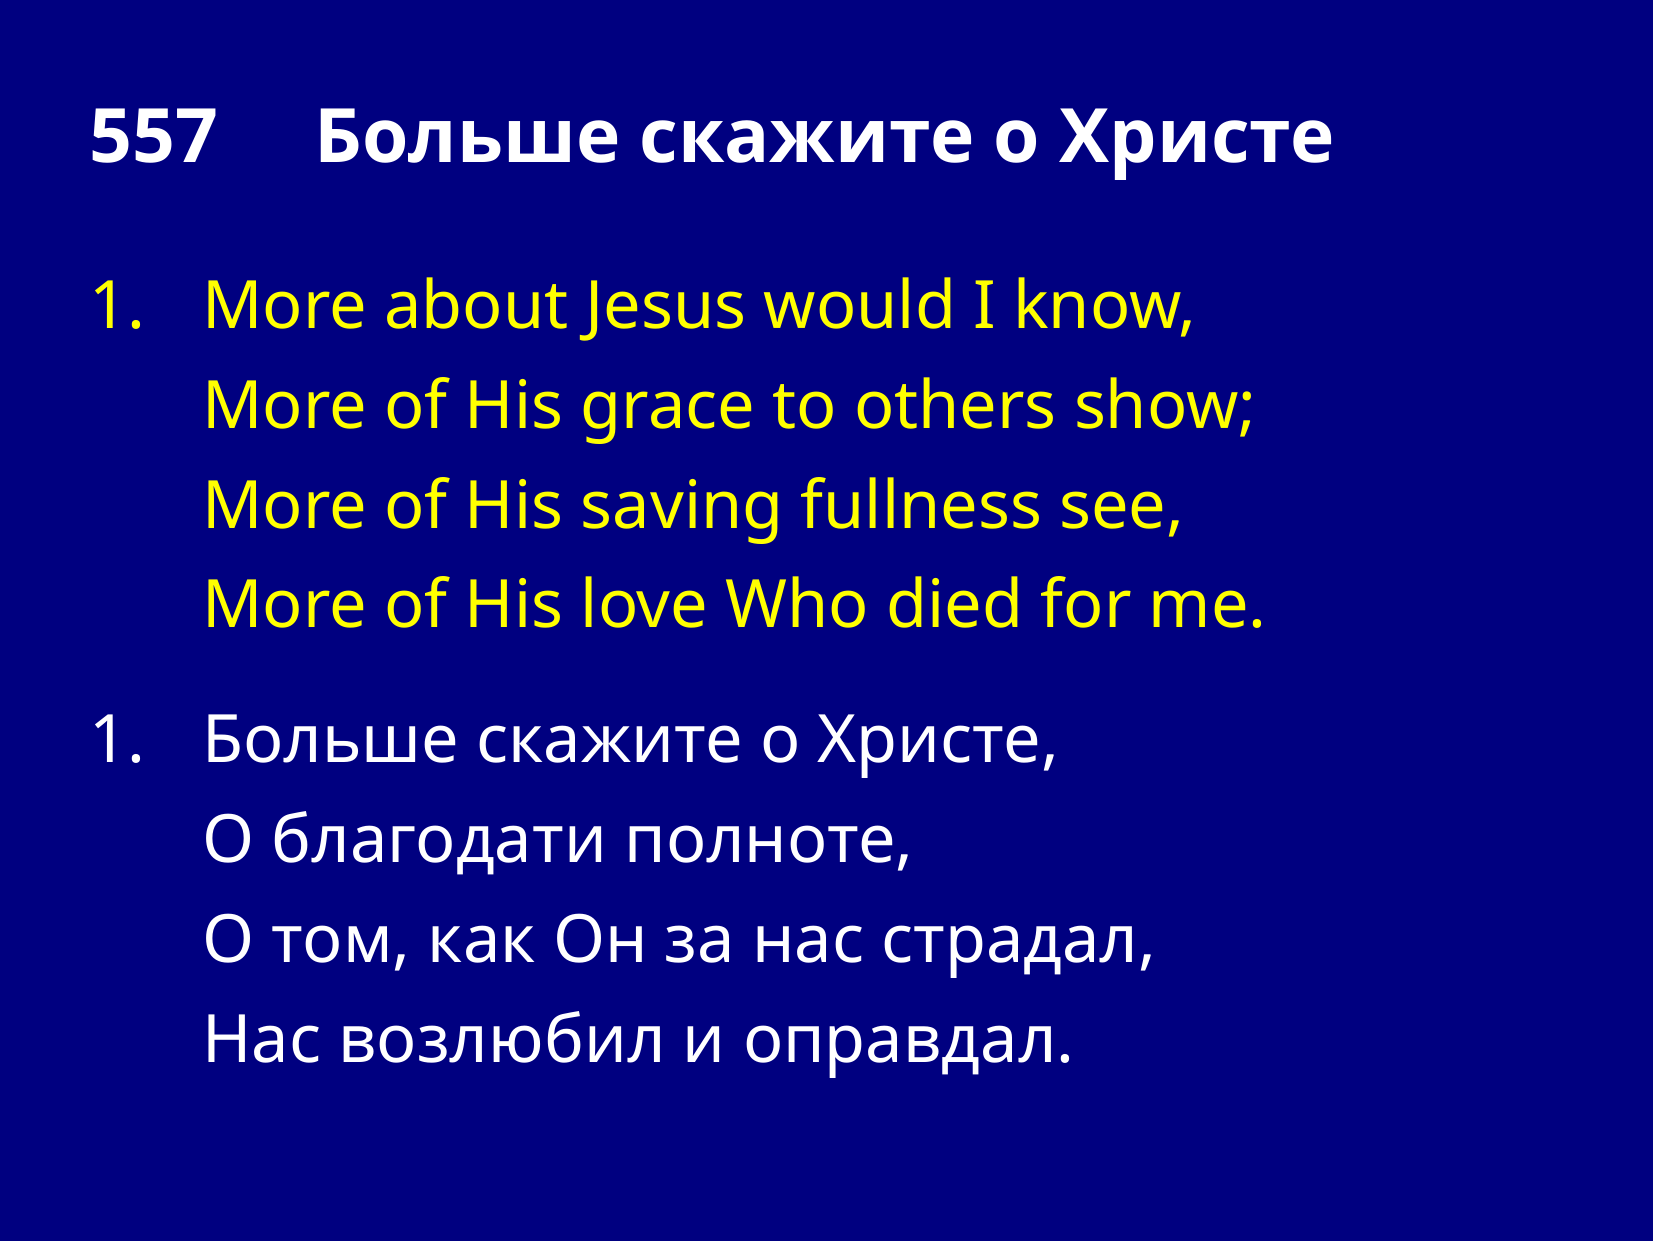

557	Больше скажите о Христе
1.	More about Jesus would I know,
	More of His grace to others show;
	More of His saving fullness see,
	More of His love Who died for me.
1.	Больше скажите о Христе,
	О благодати полноте,
	О том, как Он за нас страдал,
	Нас возлюбил и оправдал.